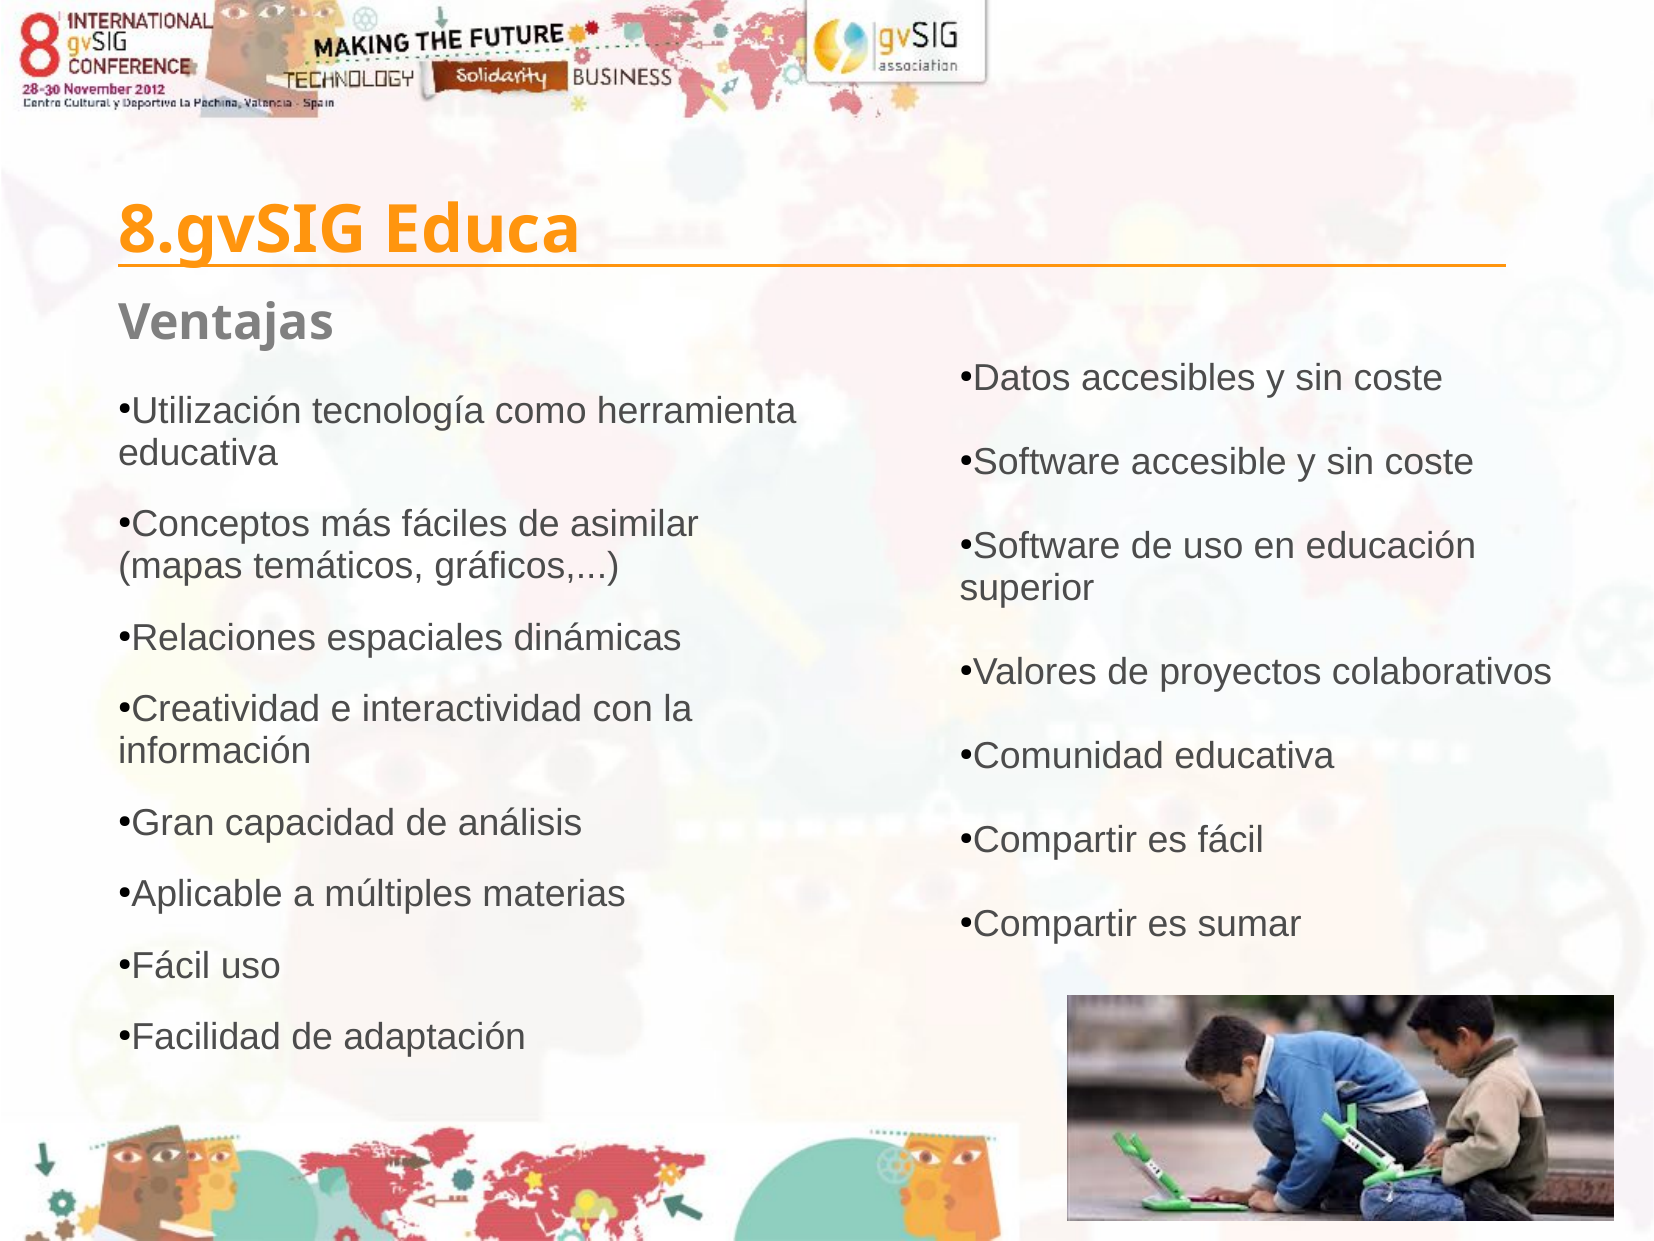

# 8.gvSIG Educa
Ventajas
Datos accesibles y sin coste
Software accesible y sin coste
Software de uso en educación superior
Valores de proyectos colaborativos
Comunidad educativa
Compartir es fácil
Compartir es sumar
Utilización tecnología como herramienta educativa
Conceptos más fáciles de asimilar (mapas temáticos, gráficos,...)
Relaciones espaciales dinámicas
Creatividad e interactividad con la información
Gran capacidad de análisis
Aplicable a múltiples materias
Fácil uso
Facilidad de adaptación